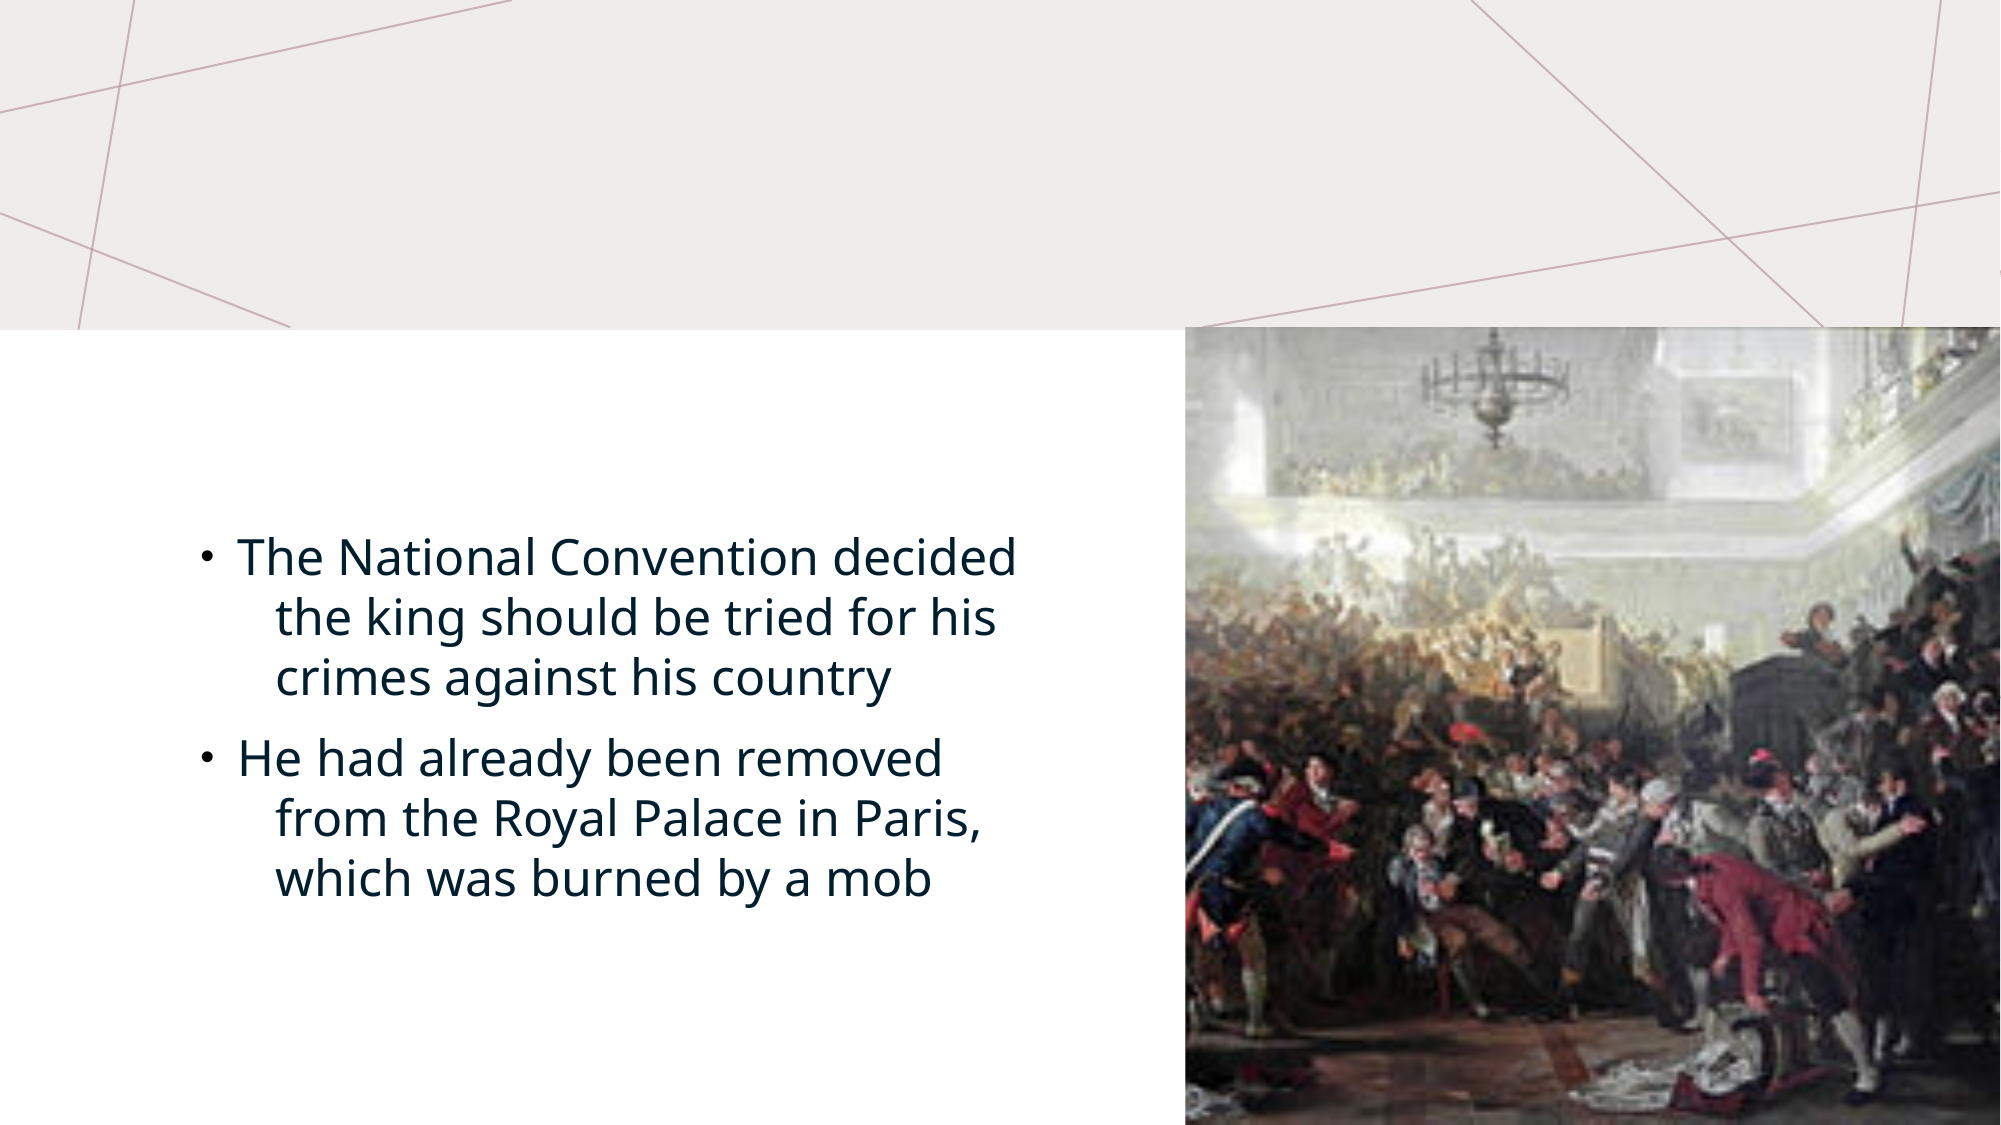

# The National Convention decided the king should be tried for his crimes against his country
He had already been removed from the Royal Palace in Paris, which was burned by a mob